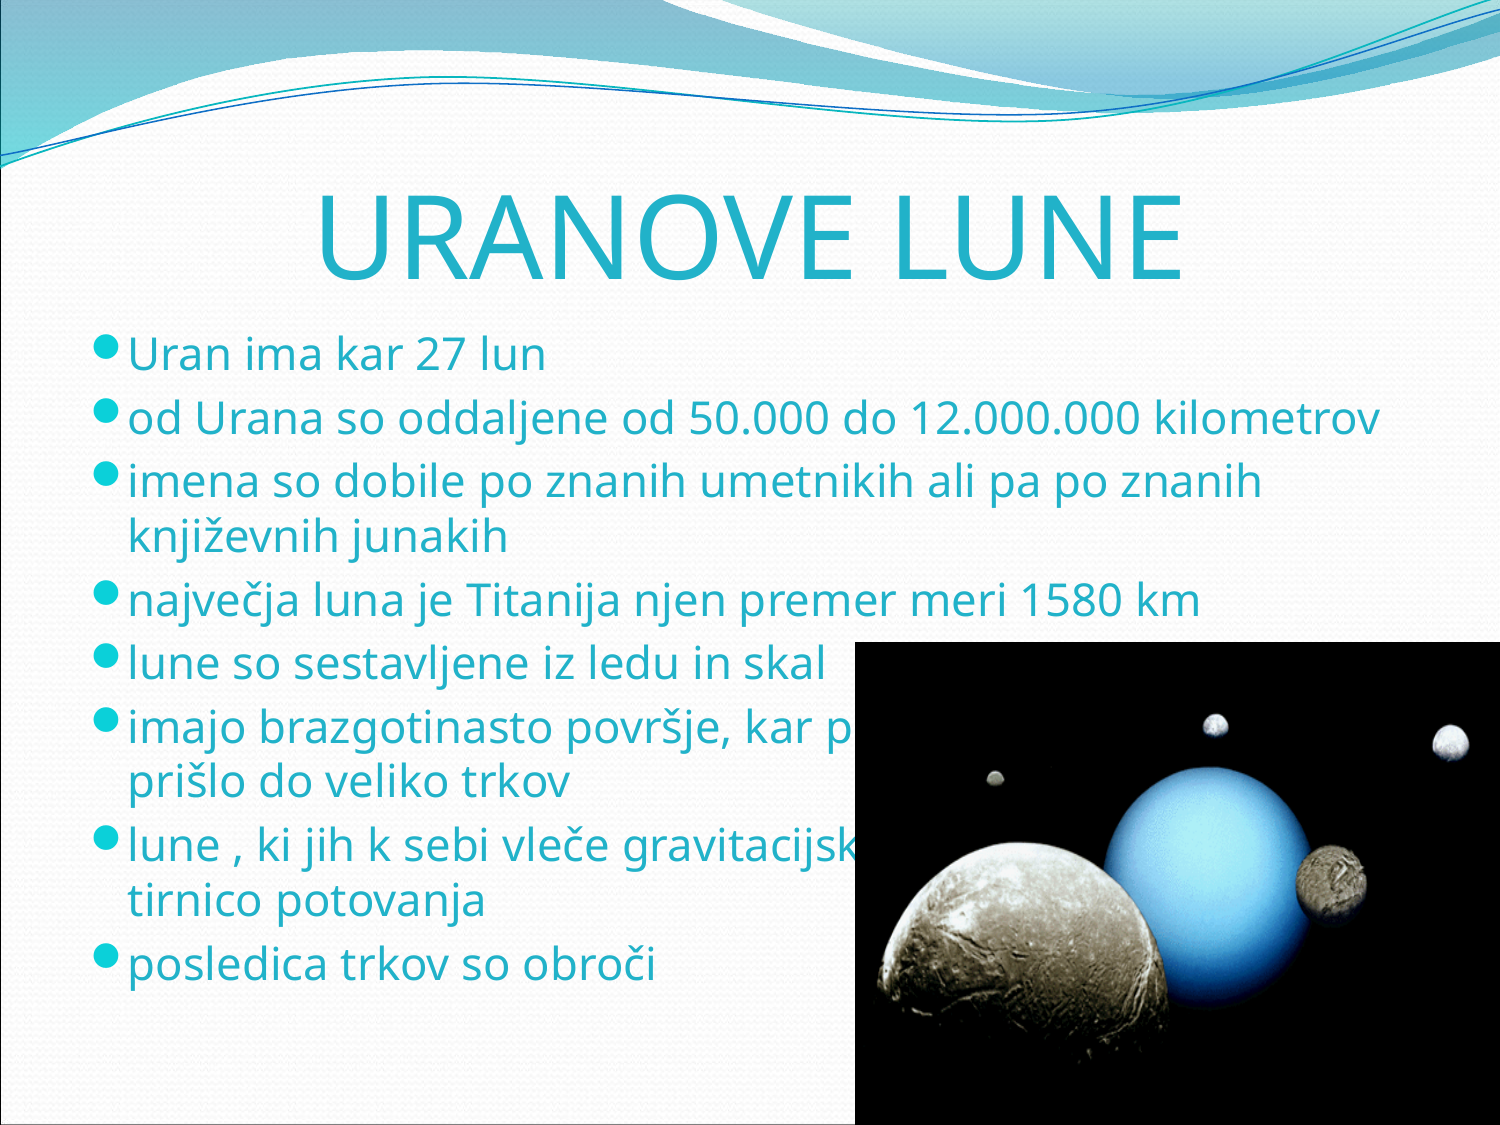

# URANOVE LUNE
Uran ima kar 27 lun
od Urana so oddaljene od 50.000 do 12.000.000 kilometrov
imena so dobile po znanih umetnikih ali pa po znanih književnih junakih
največja luna je Titanija njen premer meri 1580 km
lune so sestavljene iz ledu in skal
imajo brazgotinasto površje, kar pomeni da je med njimi prišlo do veliko trkov
lune , ki jih k sebi vleče gravitacijska sila so zamenjale svojo tirnico potovanja
posledica trkov so obroči